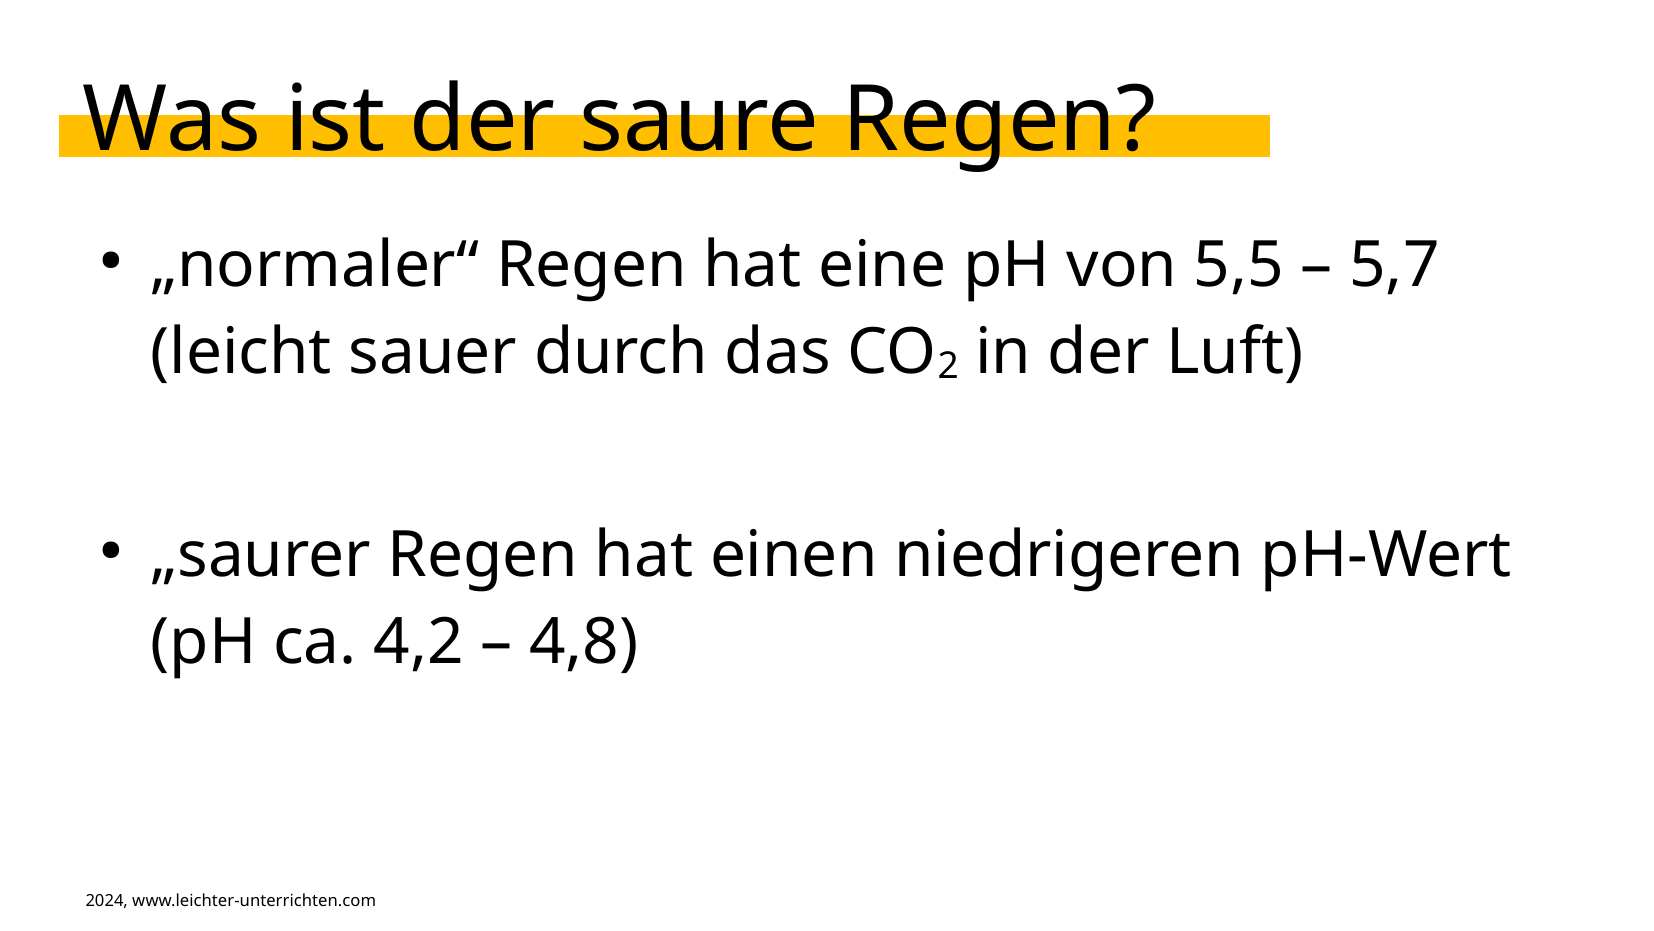

# Was ist der saure Regen?
„normaler“ Regen hat eine pH von 5,5 – 5,7
(leicht sauer durch das CO2 in der Luft)
„saurer Regen hat einen niedrigeren pH-Wert
(pH ca. 4,2 – 4,8)